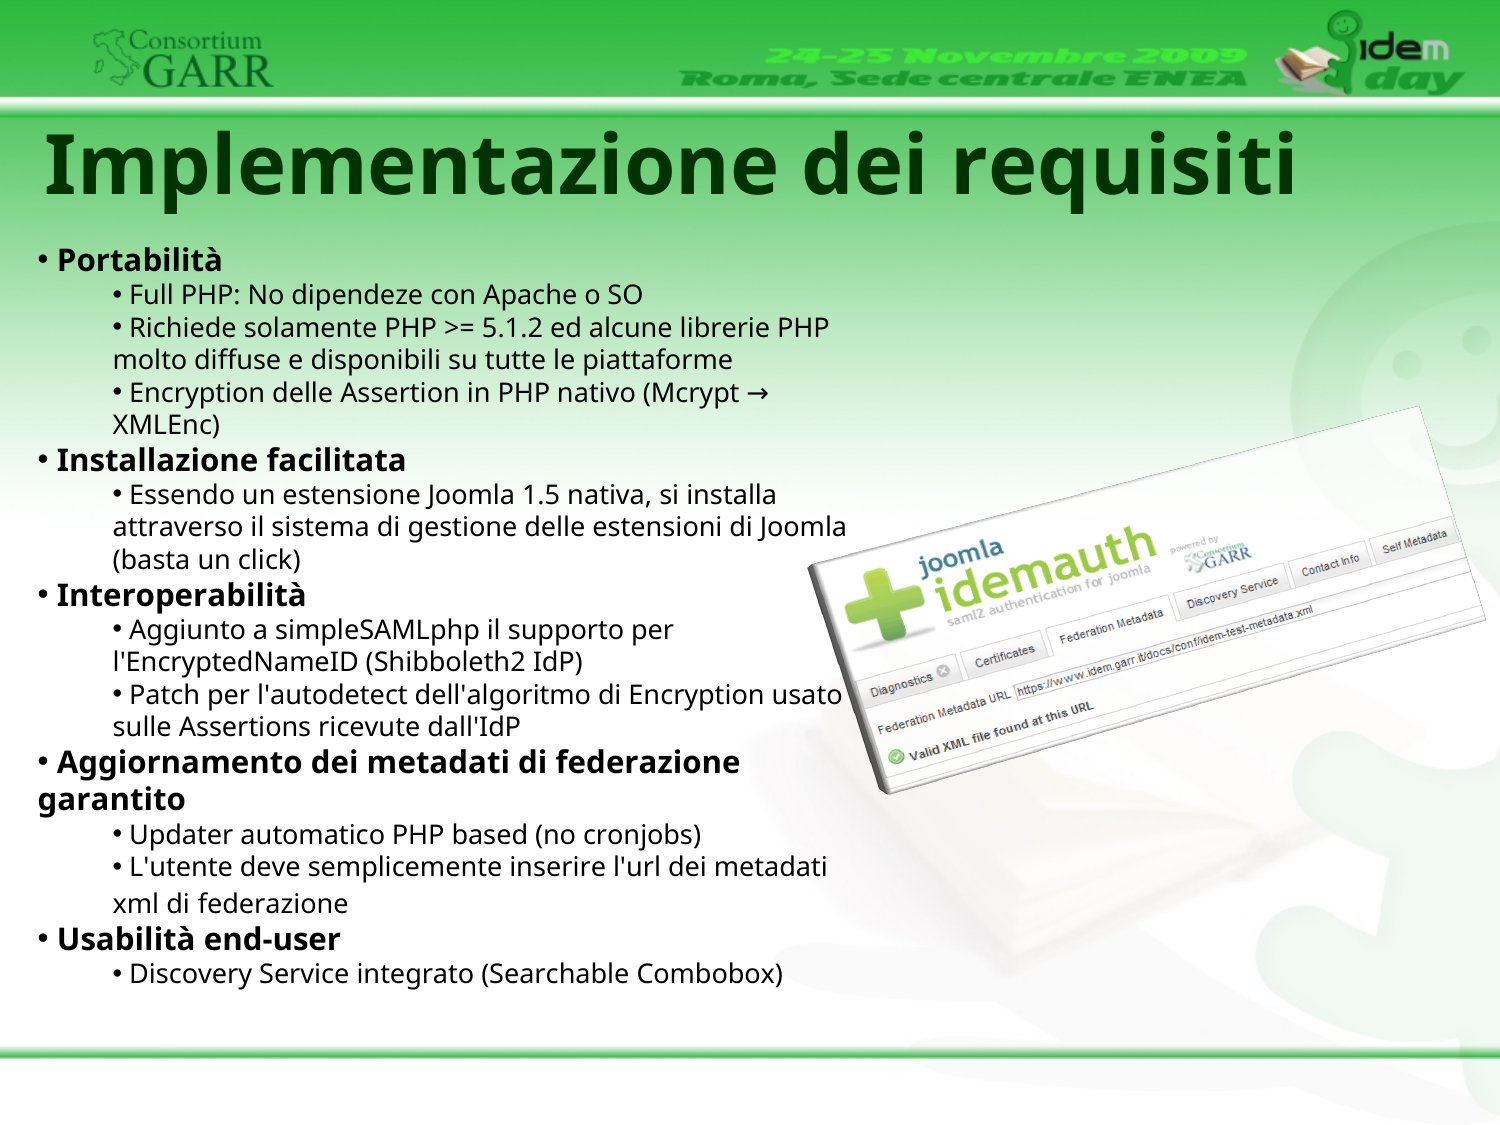

# Implementazione dei requisiti
 Portabilità
 Full PHP: No dipendeze con Apache o SO
 Richiede solamente PHP >= 5.1.2 ed alcune librerie PHP molto diffuse e disponibili su tutte le piattaforme
 Encryption delle Assertion in PHP nativo (Mcrypt → XMLEnc)
 Installazione facilitata
 Essendo un estensione Joomla 1.5 nativa, si installa attraverso il sistema di gestione delle estensioni di Joomla (basta un click)
 Interoperabilità
 Aggiunto a simpleSAMLphp il supporto per l'EncryptedNameID (Shibboleth2 IdP)
 Patch per l'autodetect dell'algoritmo di Encryption usato sulle Assertions ricevute dall'IdP
 Aggiornamento dei metadati di federazione garantito
 Updater automatico PHP based (no cronjobs)
 L'utente deve semplicemente inserire l'url dei metadati xml di federazione
 Usabilità end-user
 Discovery Service integrato (Searchable Combobox)
 Portabilità
 Installazione facile
 Garantire l'aggiornamento dei metadati di federazione
 Usabilità per l'end-user
 Usabilità per l'amministratore
 Autorizzazione SP-side
 Flessibilità
 Funzioni di grouping